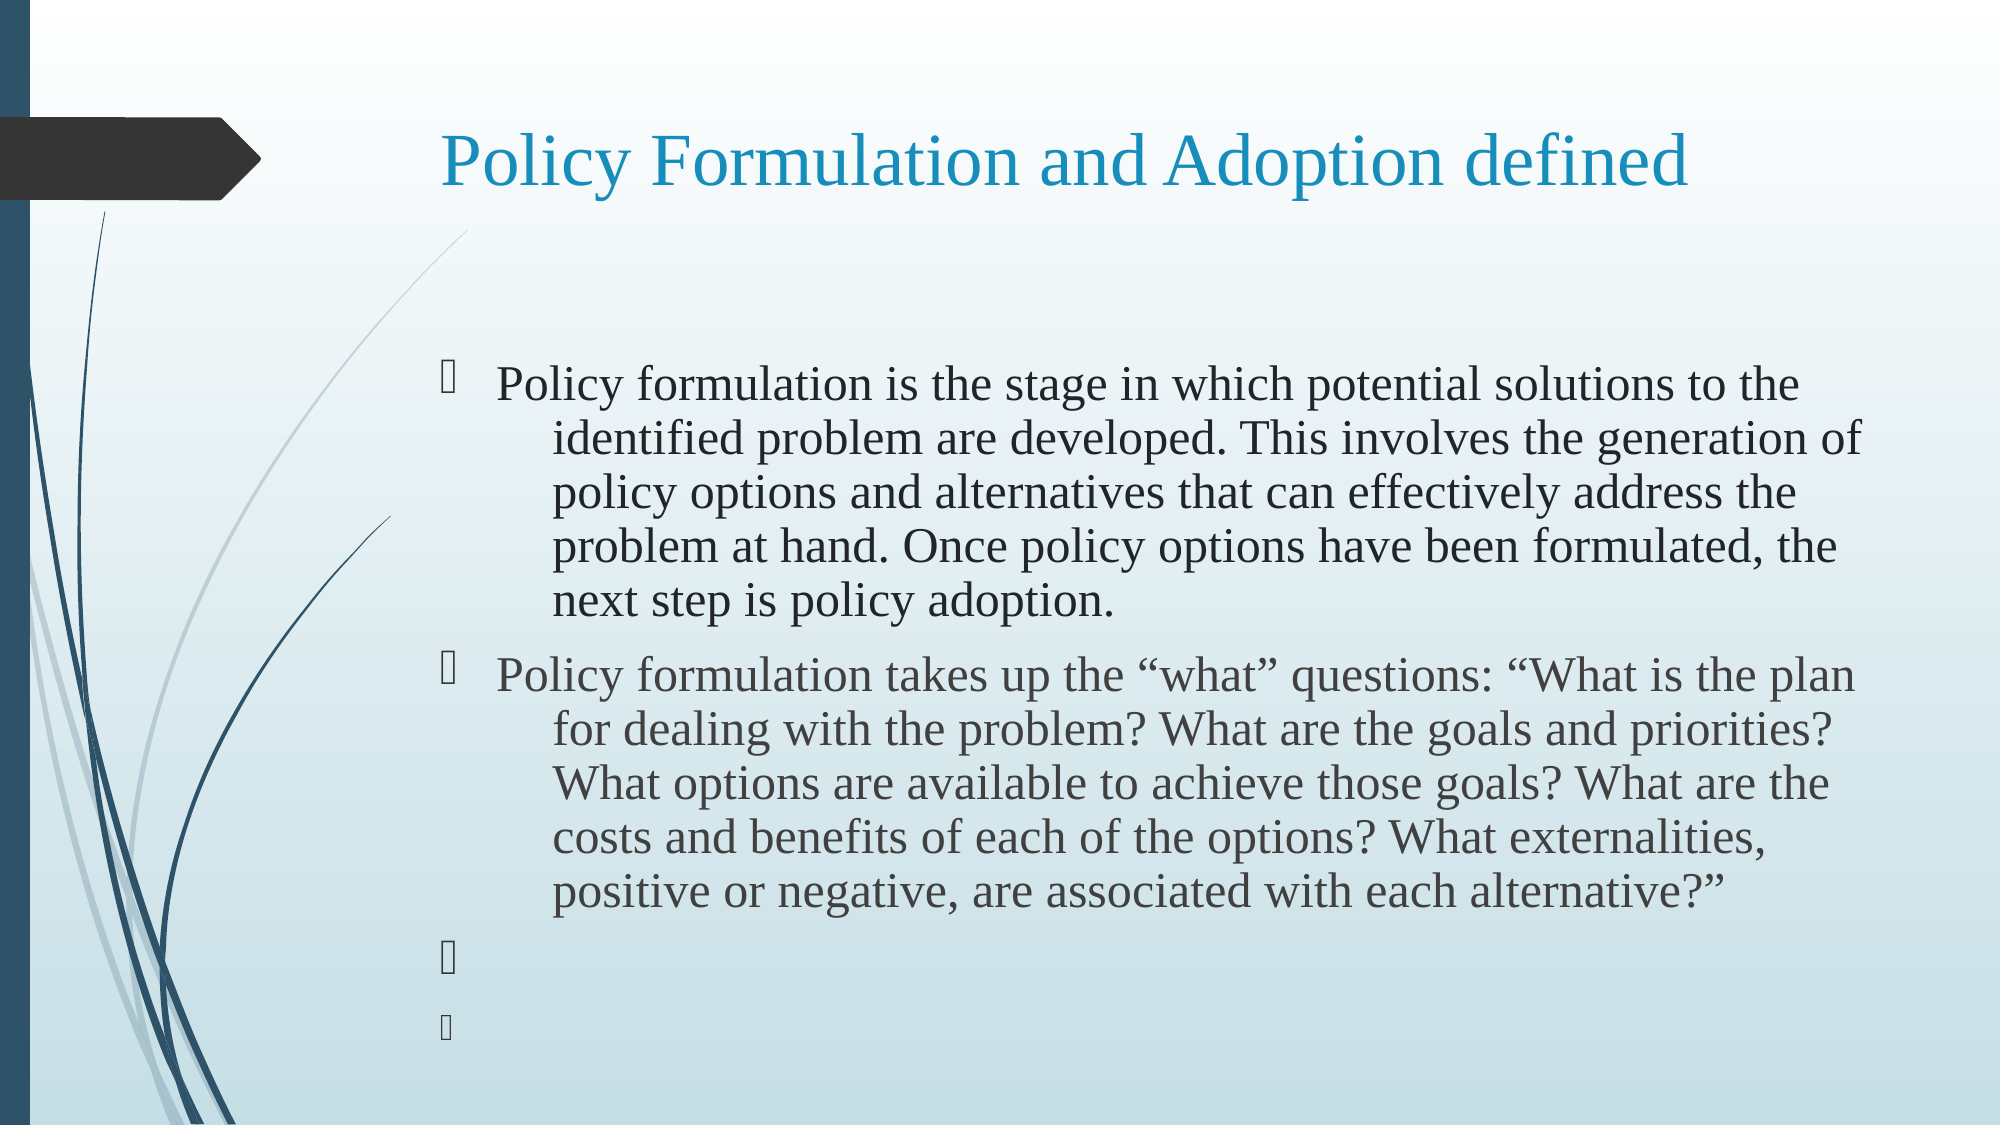

# Policy Formulation and Adoption defined
Policy formulation is the stage in which potential solutions to the identified problem are developed. This involves the generation of policy options and alternatives that can effectively address the problem at hand. Once policy options have been formulated, the next step is policy adoption.
Policy formulation takes up the “what” questions: “What is the plan for dealing with the problem? What are the goals and priorities? What options are available to achieve those goals? What are the costs and benefits of each of the options? What externalities, positive or negative, are associated with each alternative?”